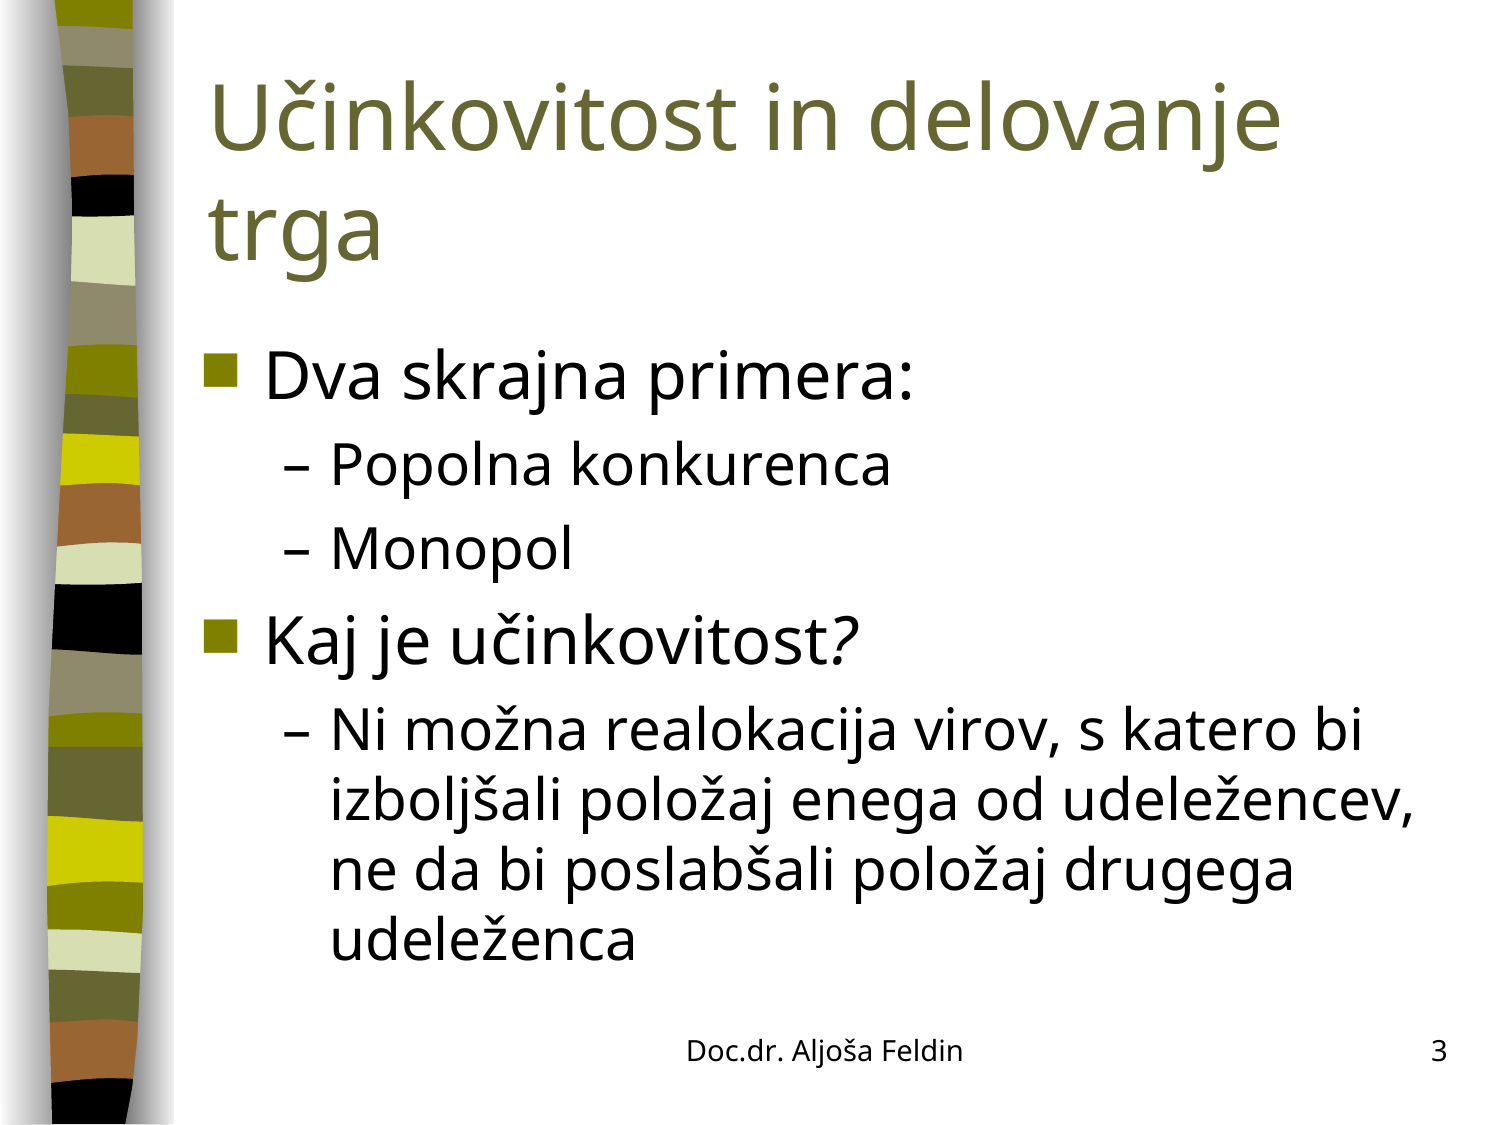

# Učinkovitost in delovanje trga
Dva skrajna primera:
Popolna konkurenca
Monopol
Kaj je učinkovitost?
Ni možna realokacija virov, s katero bi izboljšali položaj enega od udeležencev, ne da bi poslabšali položaj drugega udeleženca
Doc.dr. Aljoša Feldin